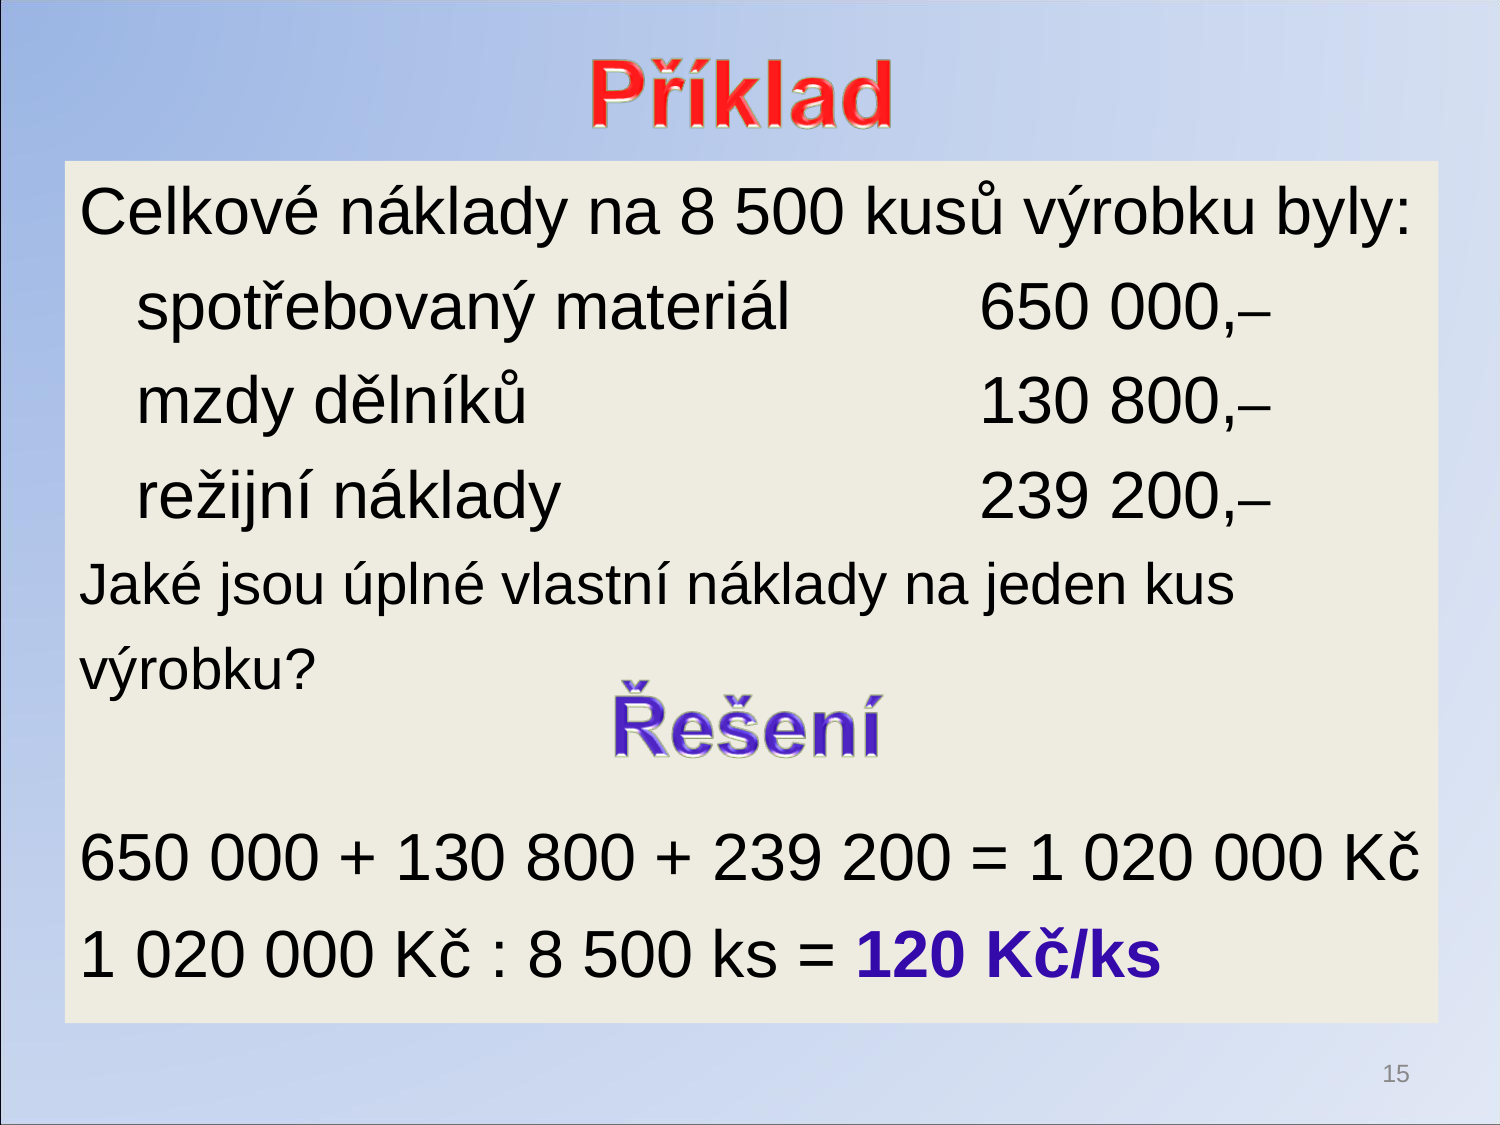

# Celkové náklady na 8 500 kusů výrobku byly:
	spotřebovaný materiál     	650 000,‒
	mzdy dělníků                   	130 800,‒
	režijní náklady                 	239 200,‒
Jaké jsou úplné vlastní náklady na jeden kus
výrobku?
650 000 + 130 800 + 239 200 = 1 020 000 Kč
1 020 000 Kč : 8 500 ks = 120 Kč/ks